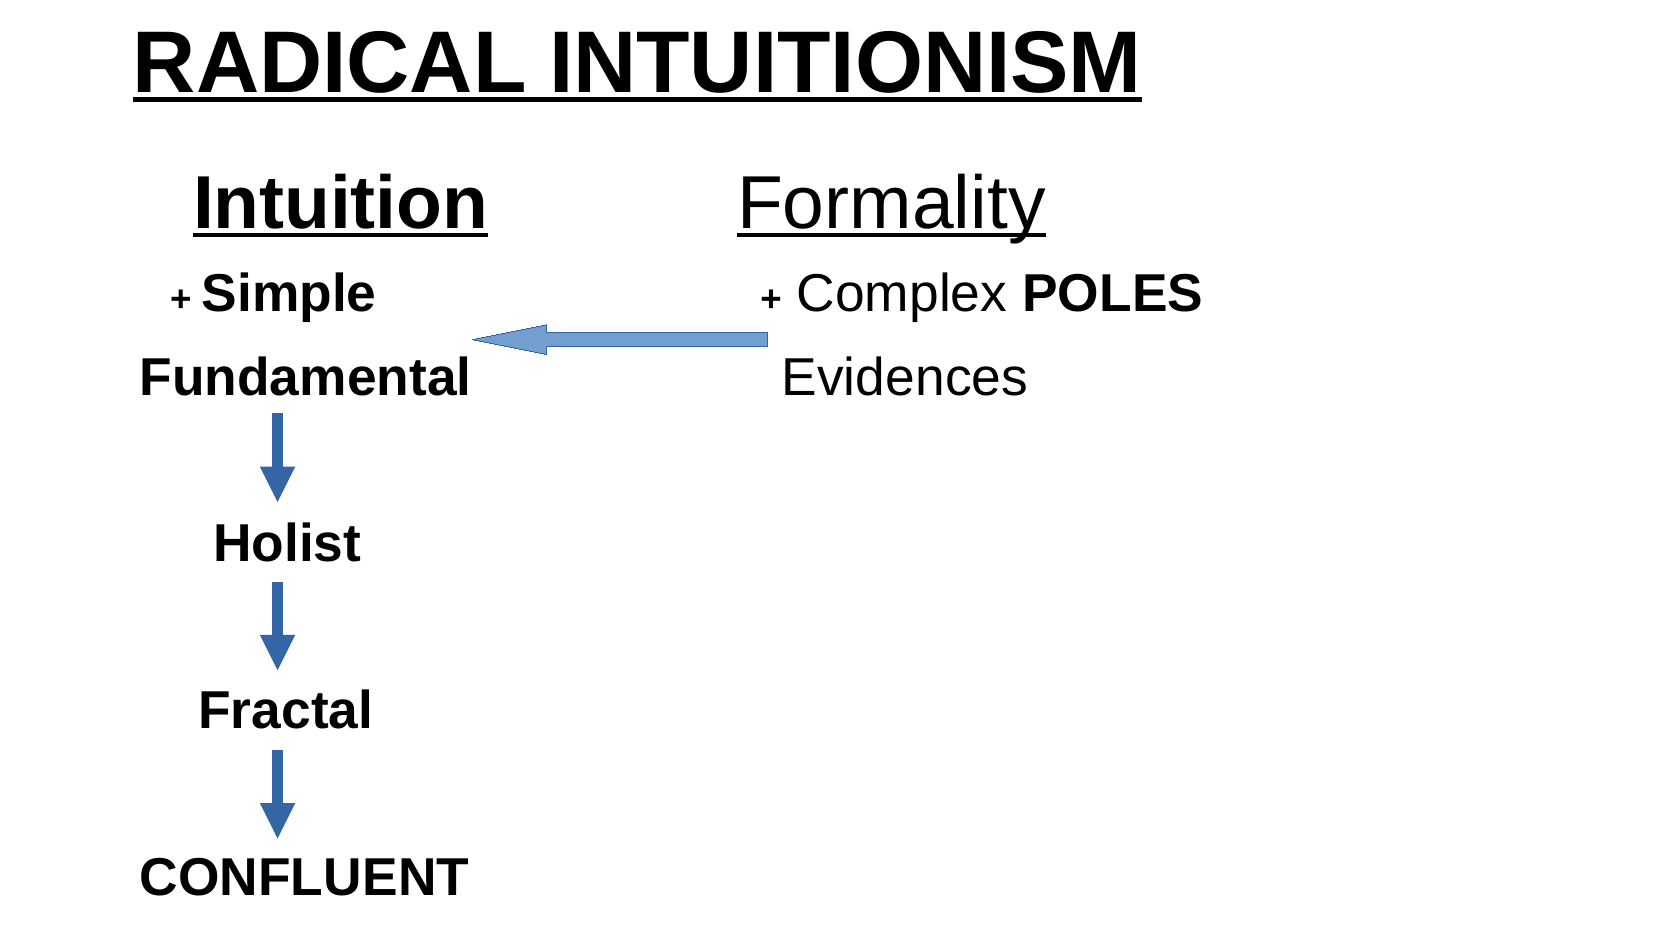

RADICAL INTUITIONISM
 Intuition Formality
# + Simple + Complex POLES
Fundamental Evidences
 Holist
 Fractal
CONFLUENT